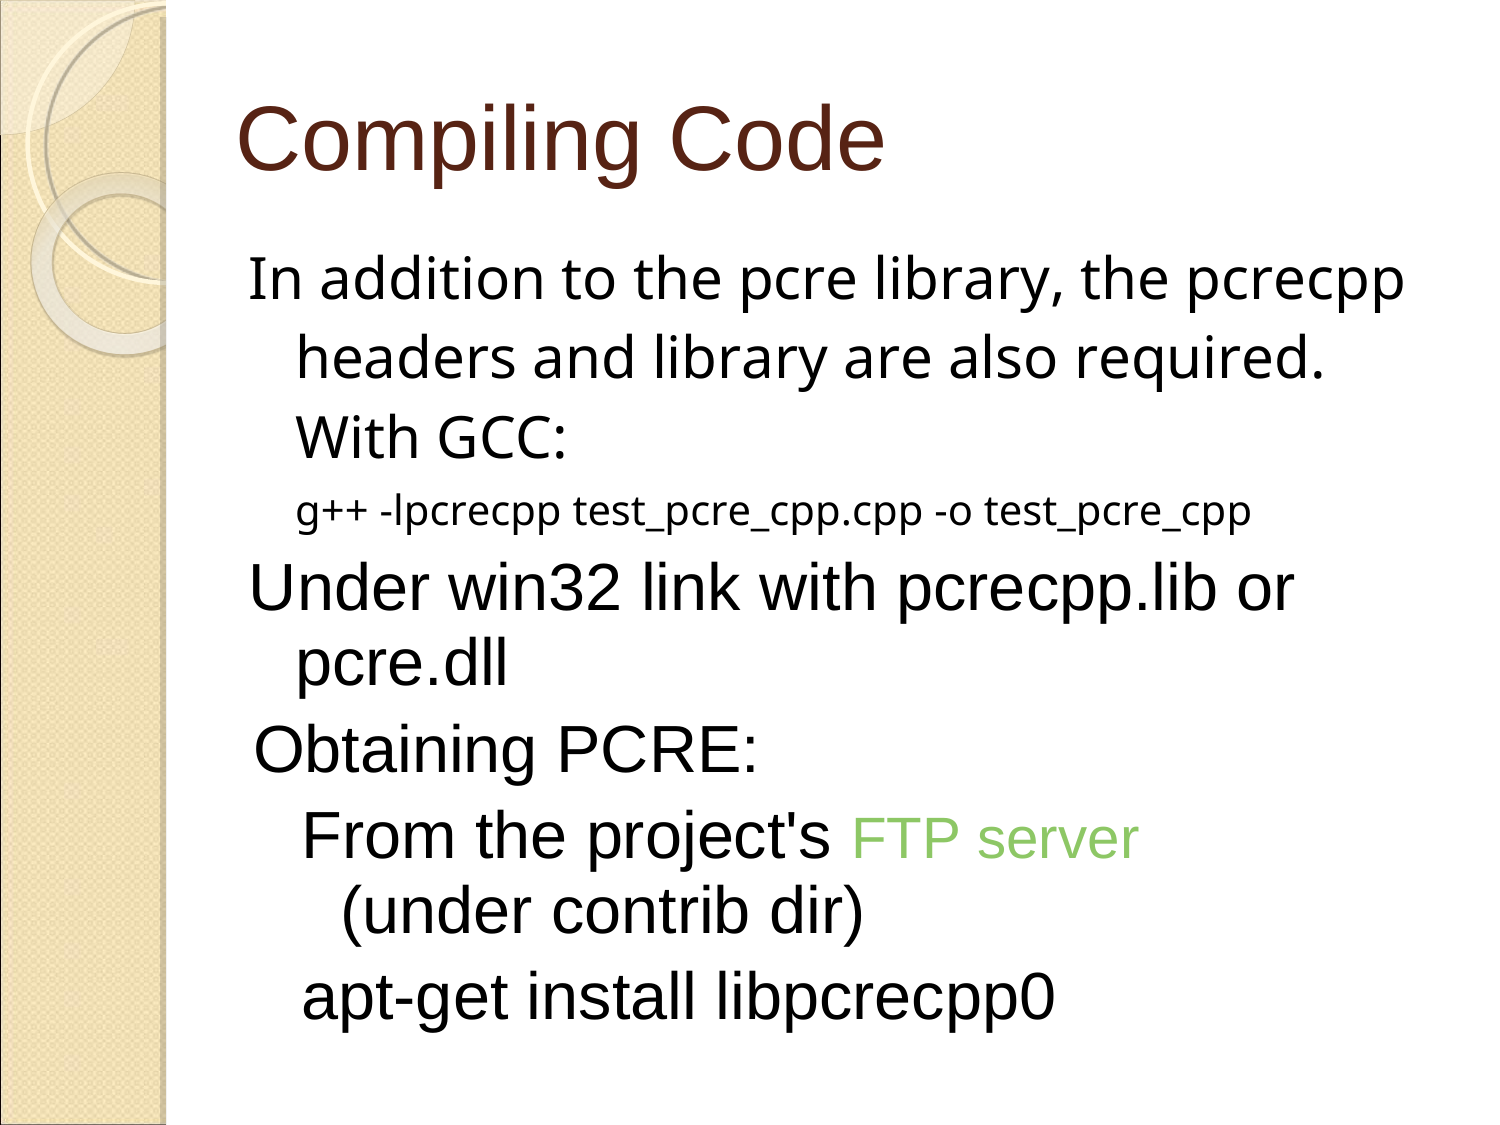

# Compiling Code
In addition to the pcre library, the pcrecpp headers and library are also required. With GCC:
g++ -lpcrecpp test_pcre_cpp.cpp -o test_pcre_cpp
Under win32 link with pcrecpp.lib or pcre.dll
Obtaining PCRE:
From the project's FTP server
(under contrib dir)
apt-get install libpcrecpp0